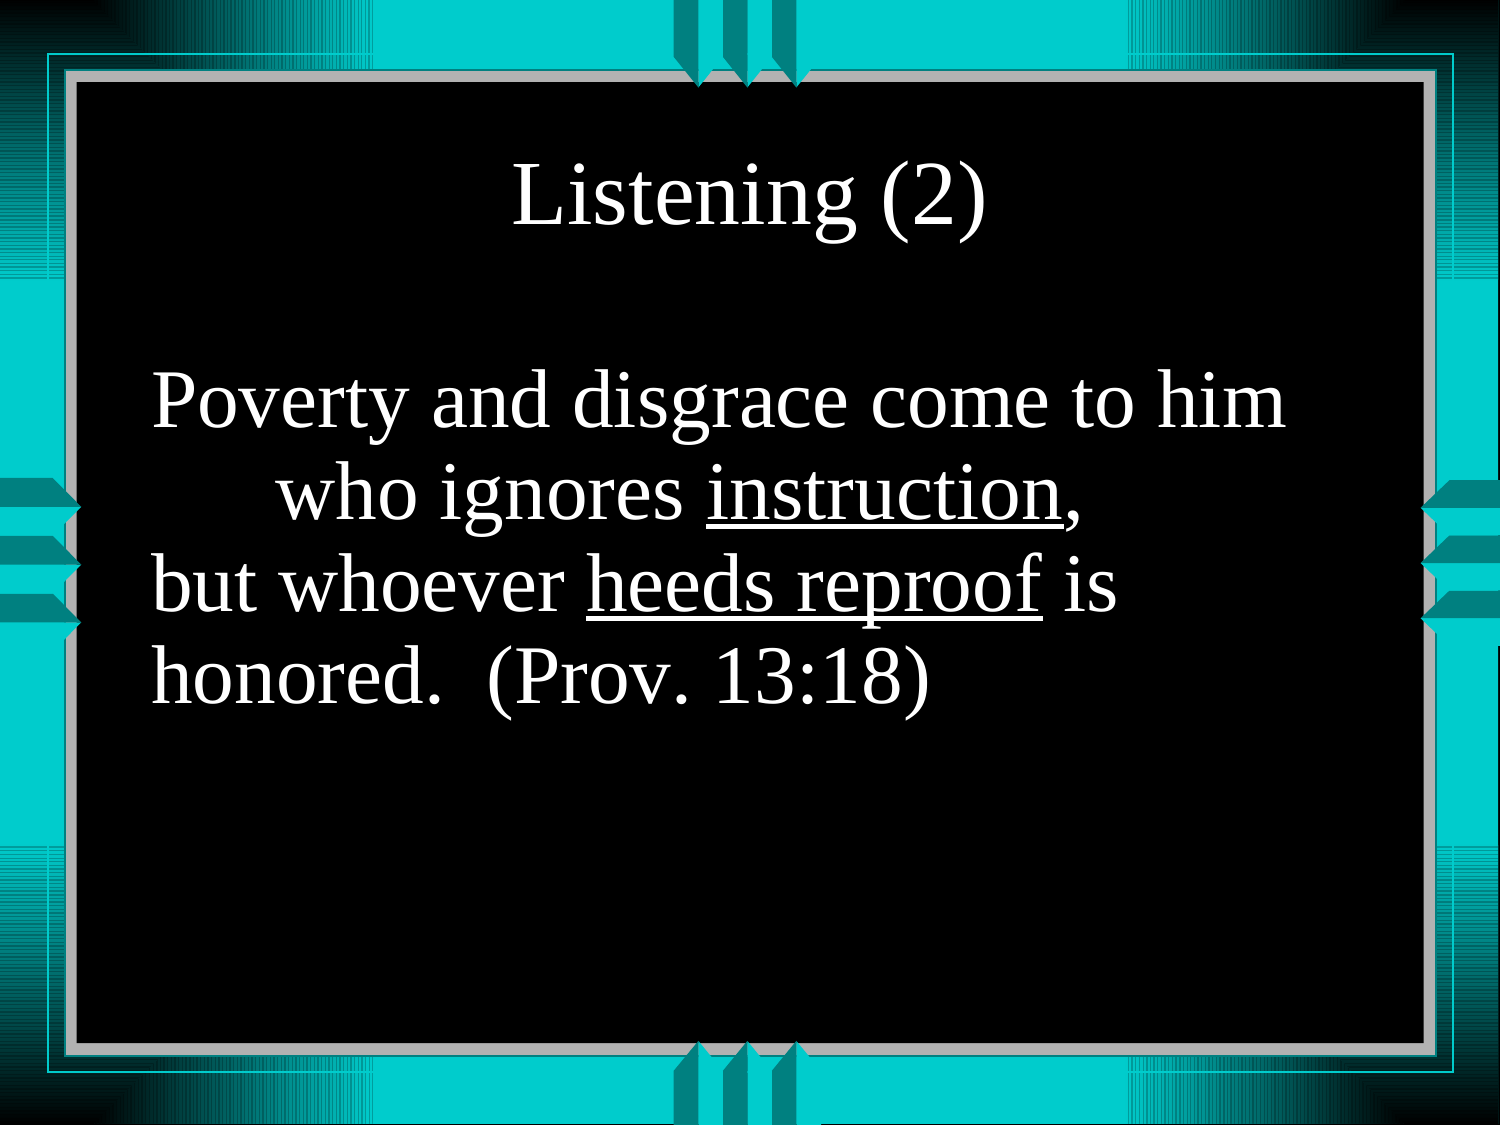

# Listening (2)
Poverty and disgrace come to him
 who ignores instruction,
but whoever heeds reproof is honored. (Prov. 13:18)